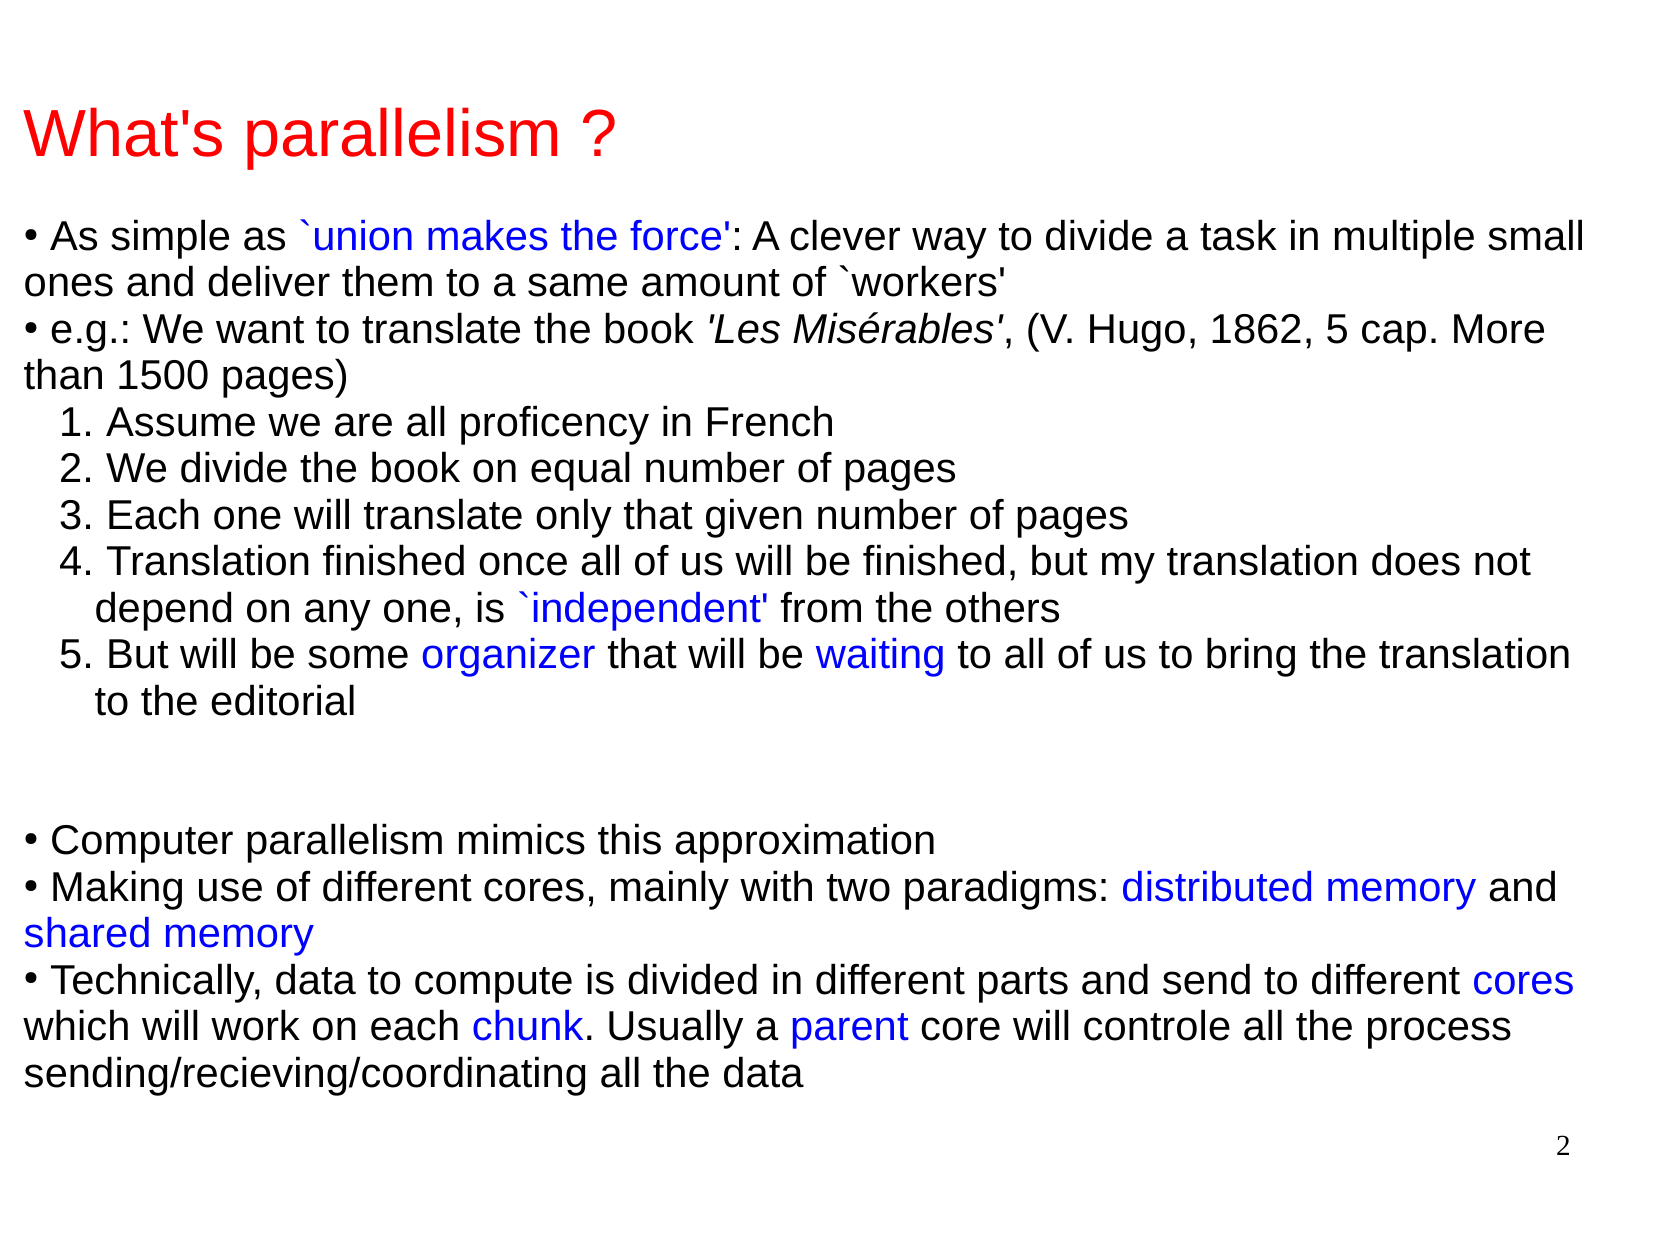

What's parallelism ?
 As simple as `union makes the force': A clever way to divide a task in multiple small ones and deliver them to a same amount of `workers'
 e.g.: We want to translate the book 'Les Misérables', (V. Hugo, 1862, 5 cap. More than 1500 pages)
 Assume we are all proficency in French
 We divide the book on equal number of pages
 Each one will translate only that given number of pages
 Translation finished once all of us will be finished, but my translation does not depend on any one, is `independent' from the others
 But will be some organizer that will be waiting to all of us to bring the translation to the editorial
 Computer parallelism mimics this approximation
 Making use of different cores, mainly with two paradigms: distributed memory and shared memory
 Technically, data to compute is divided in different parts and send to different cores which will work on each chunk. Usually a parent core will controle all the process sending/recieving/coordinating all the data
2